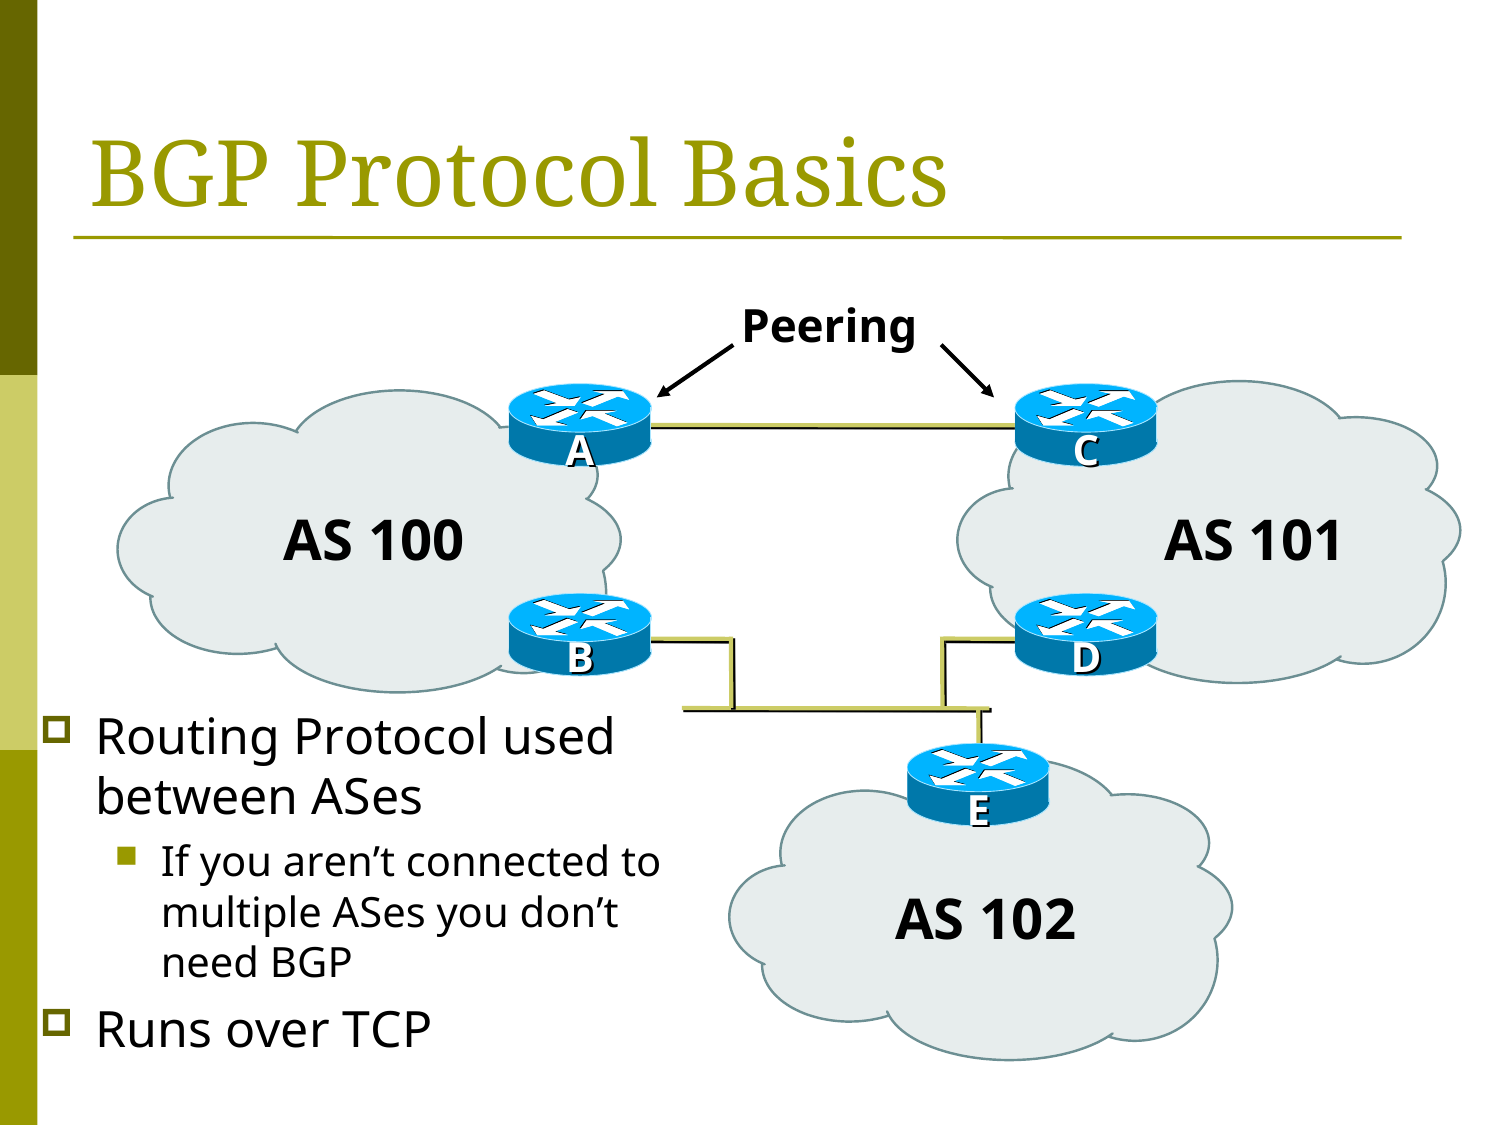

# BGP Protocol Basics
Peering
A
C
AS 100
AS 101
B
D
Routing Protocol used between ASes
If you aren’t connected to multiple ASes you don’t need BGP
Runs over TCP
E
AS 102